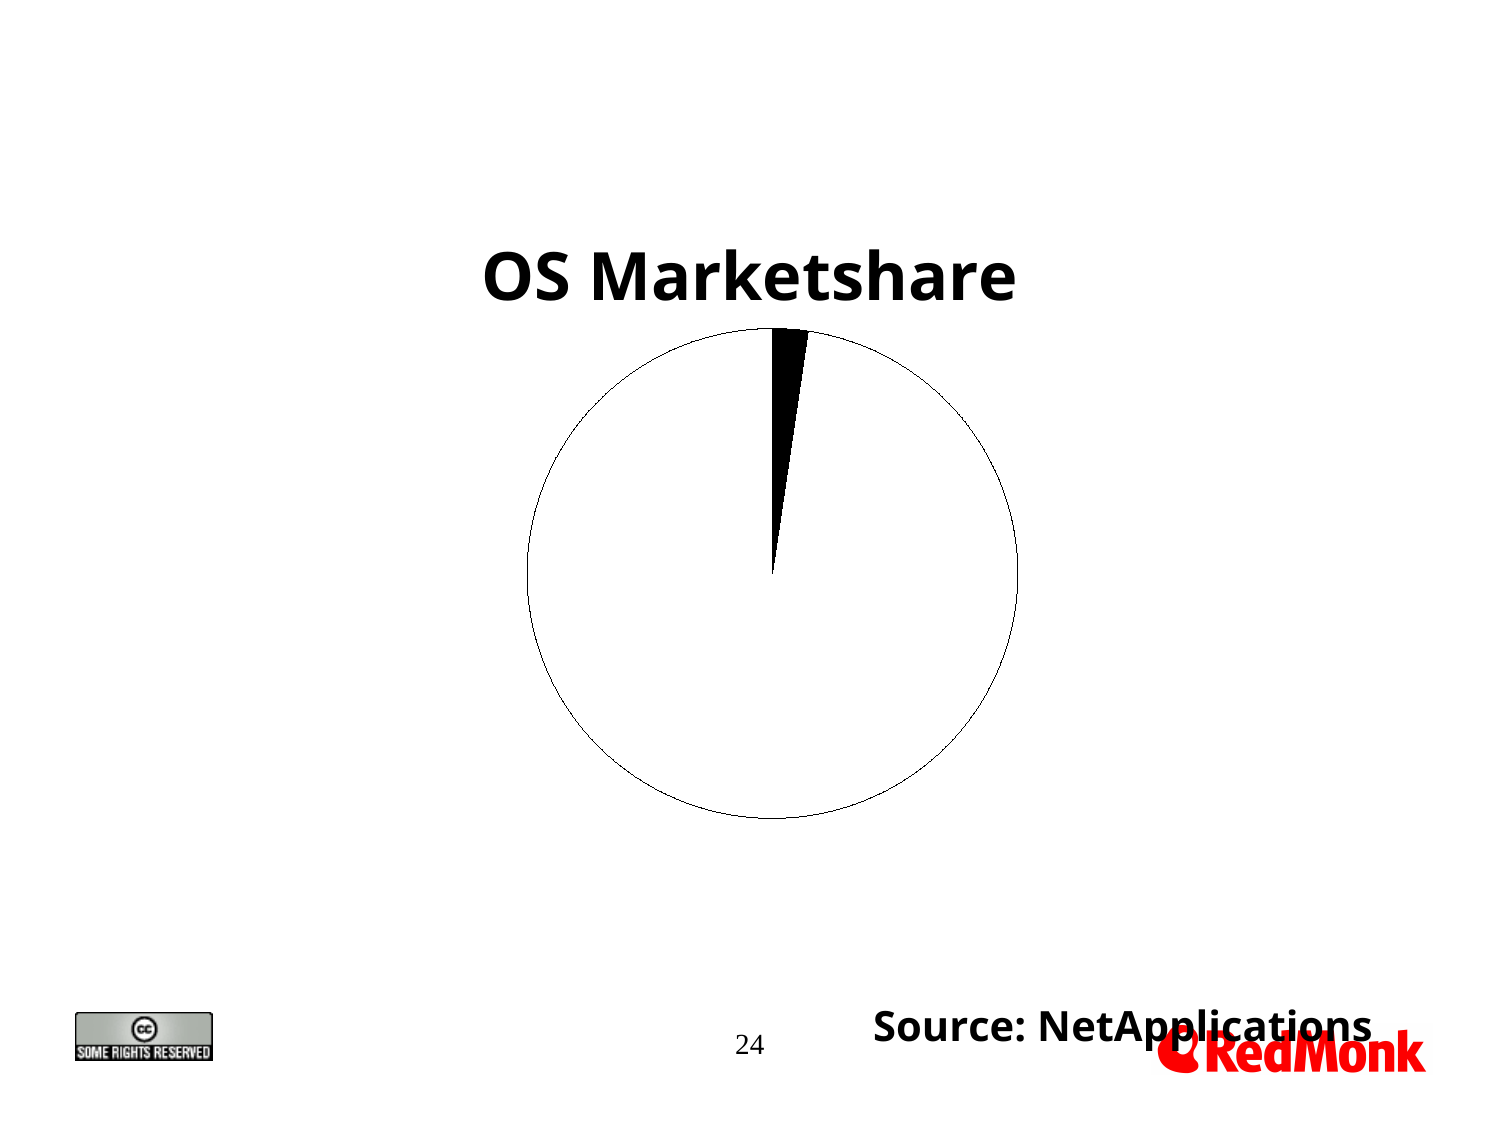

OS Marketshare
Source: NetApplications
### Chart
| Category | Column 1 |
|---|---|
| Non-Linux | 97.67 |
| Linux | 2.33 |